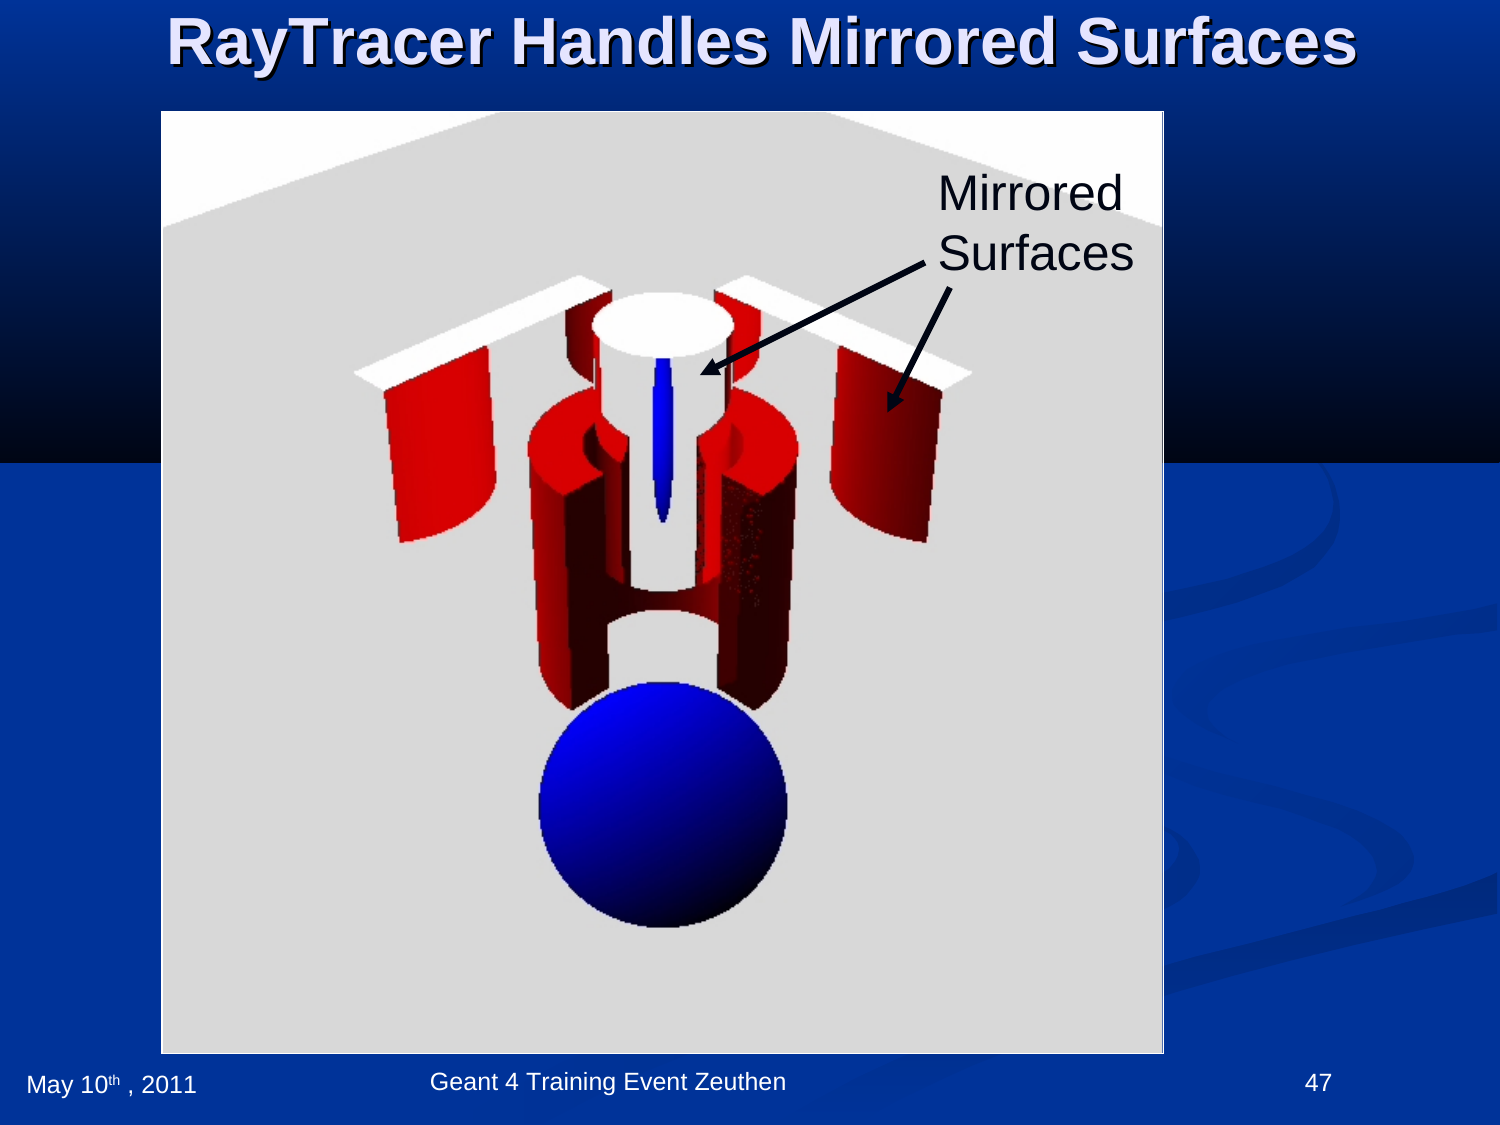

RayTracer Handles Mirrored Surfaces
Mirrored Surfaces
Introduction to Geant4 Visualization J. Perl
10 January 2011
47